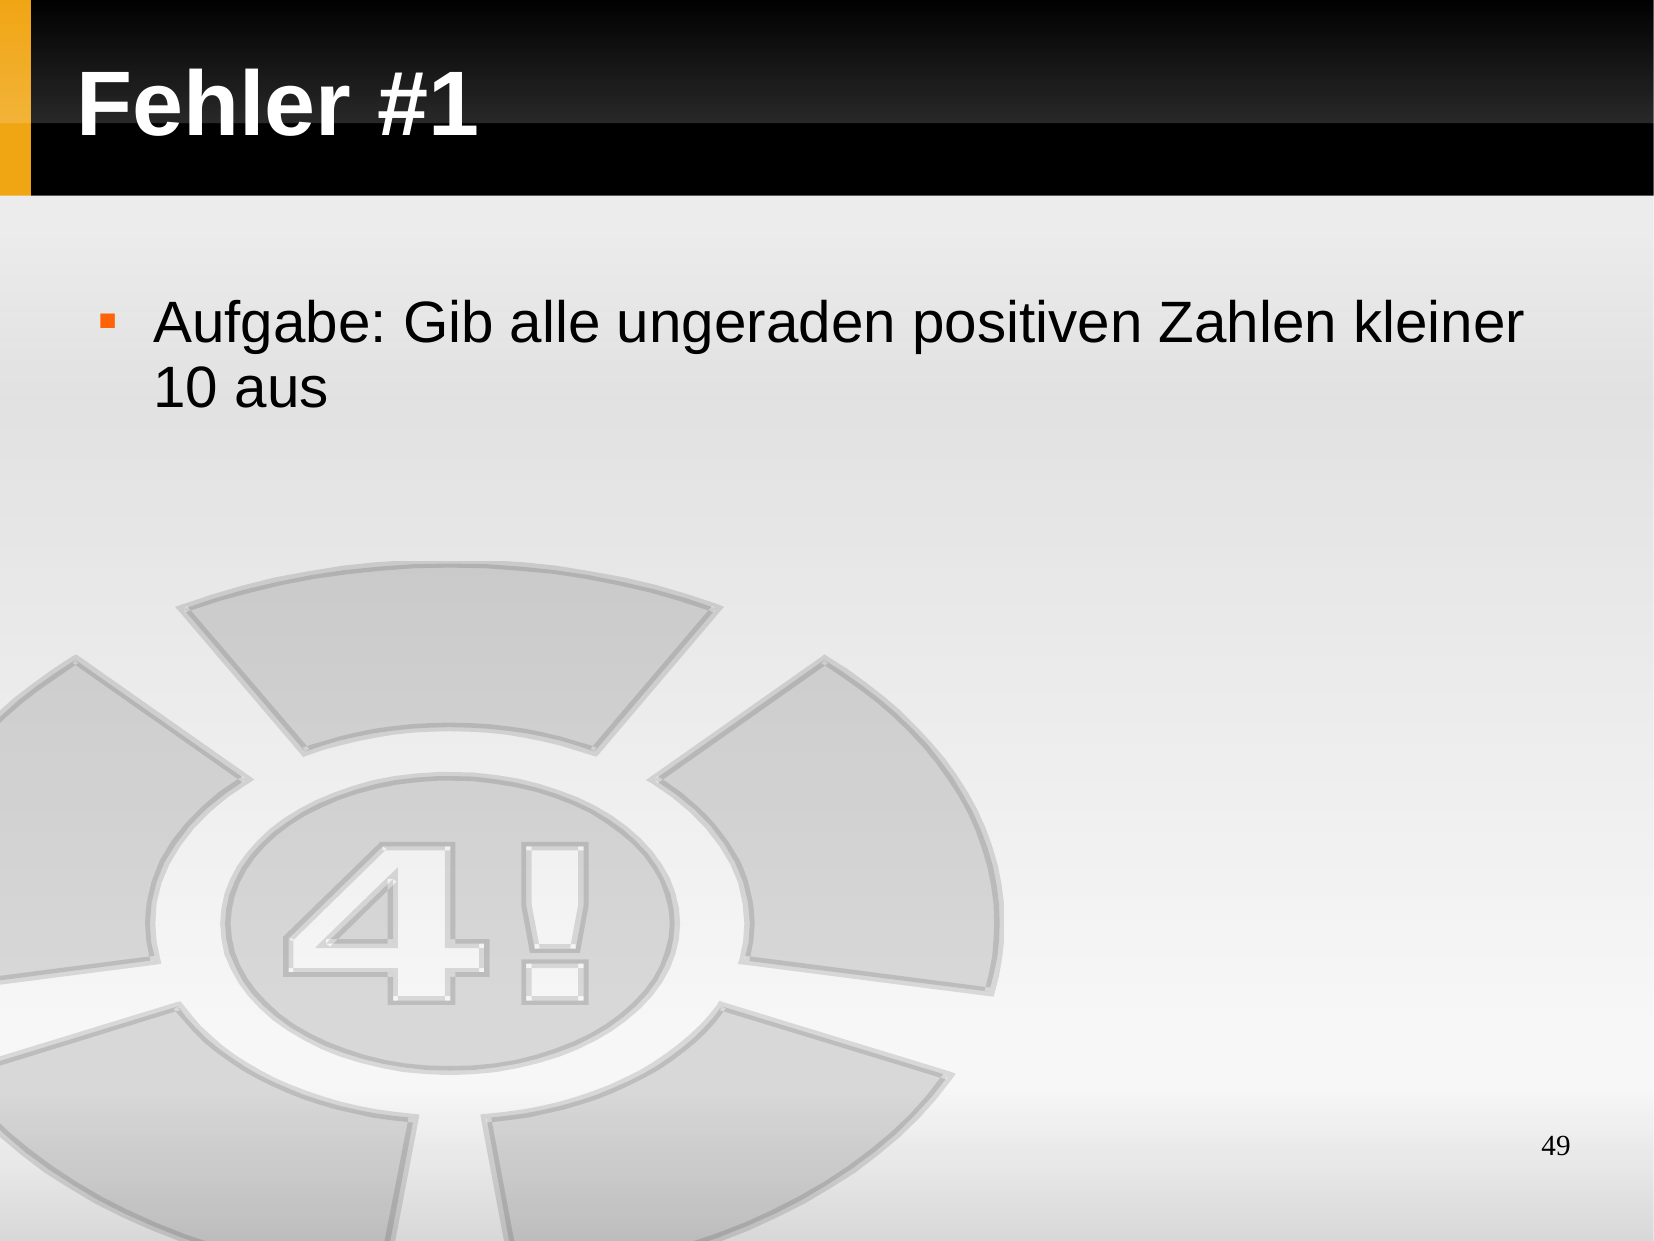

# Fehler #1
Aufgabe: Gib alle ungeraden positiven Zahlen kleiner 10 aus
49